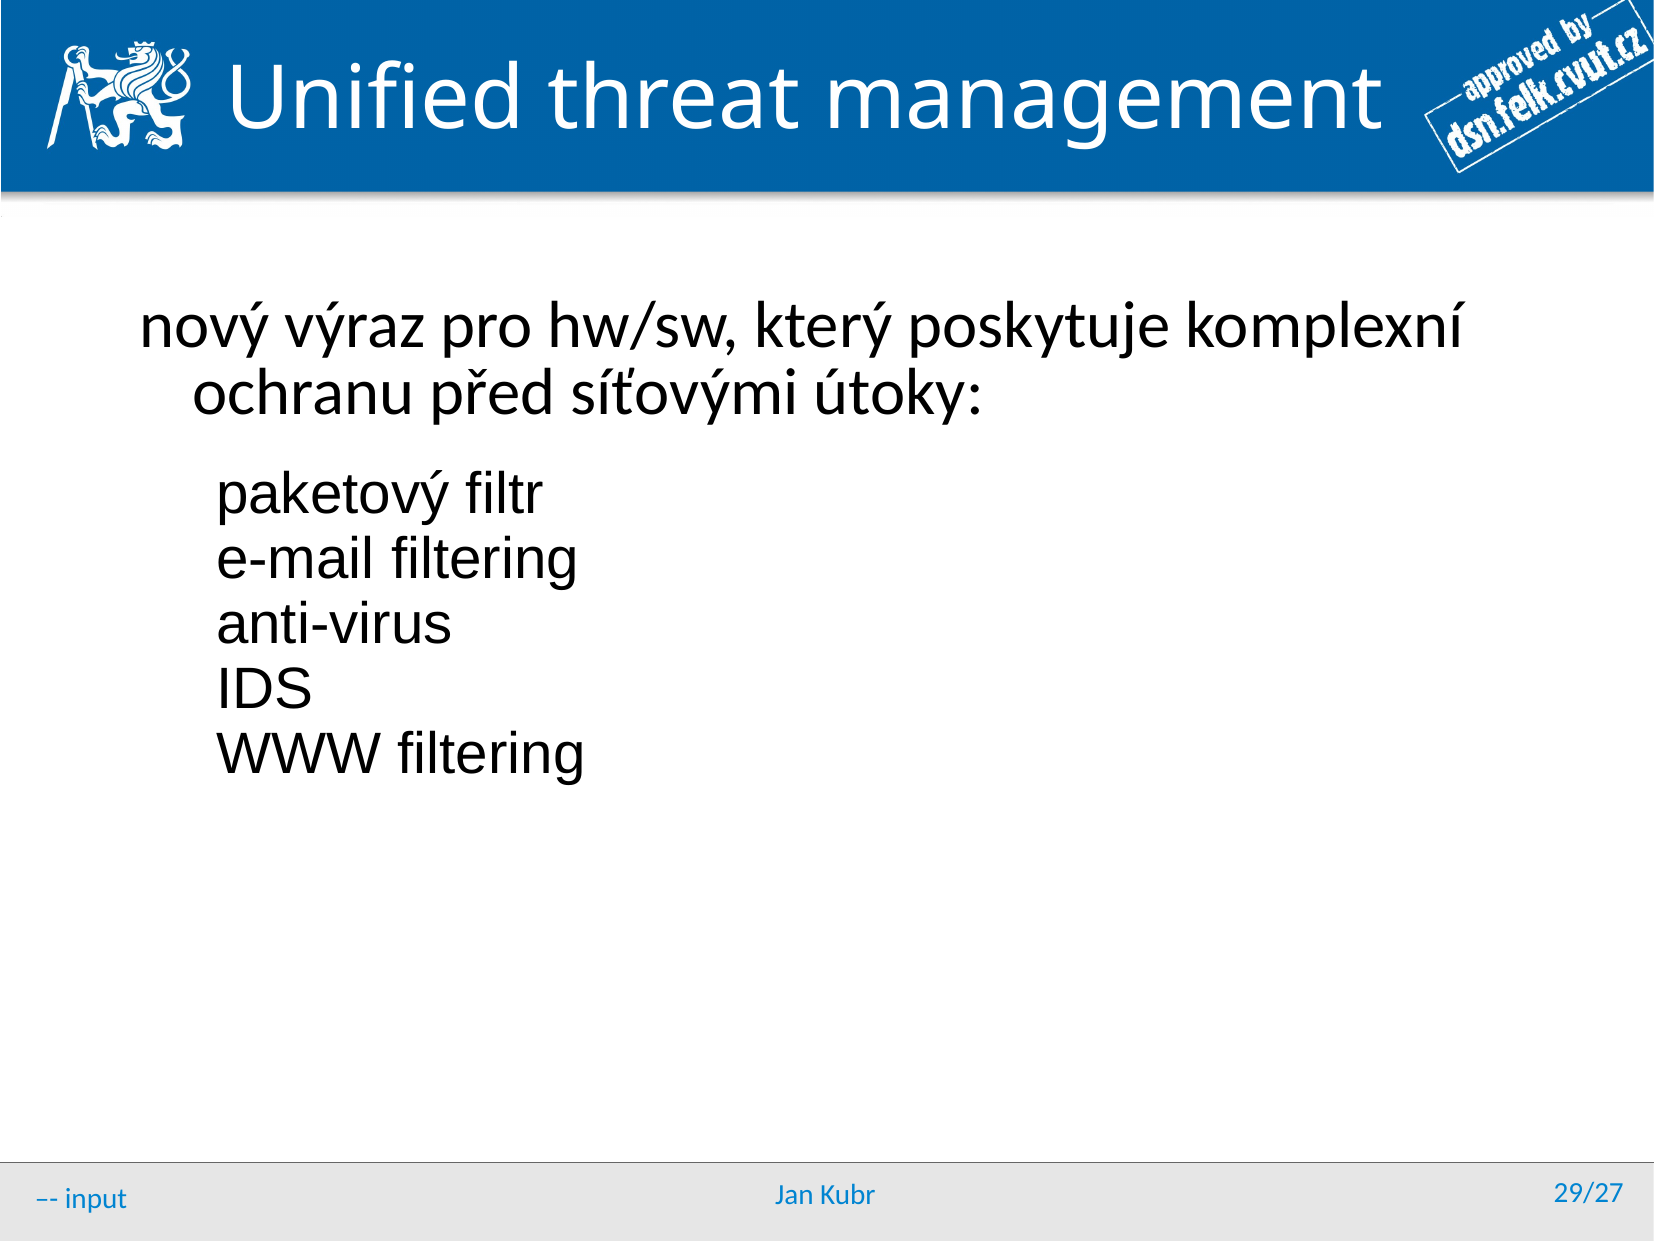

# Unified threat management
nový výraz pro hw/sw, který poskytuje komplexní ochranu před síťovými útoky:
paketový filtr
e-mail filtering
anti-virus
IDS
WWW filtering
29
Jan Kubr
02/2006